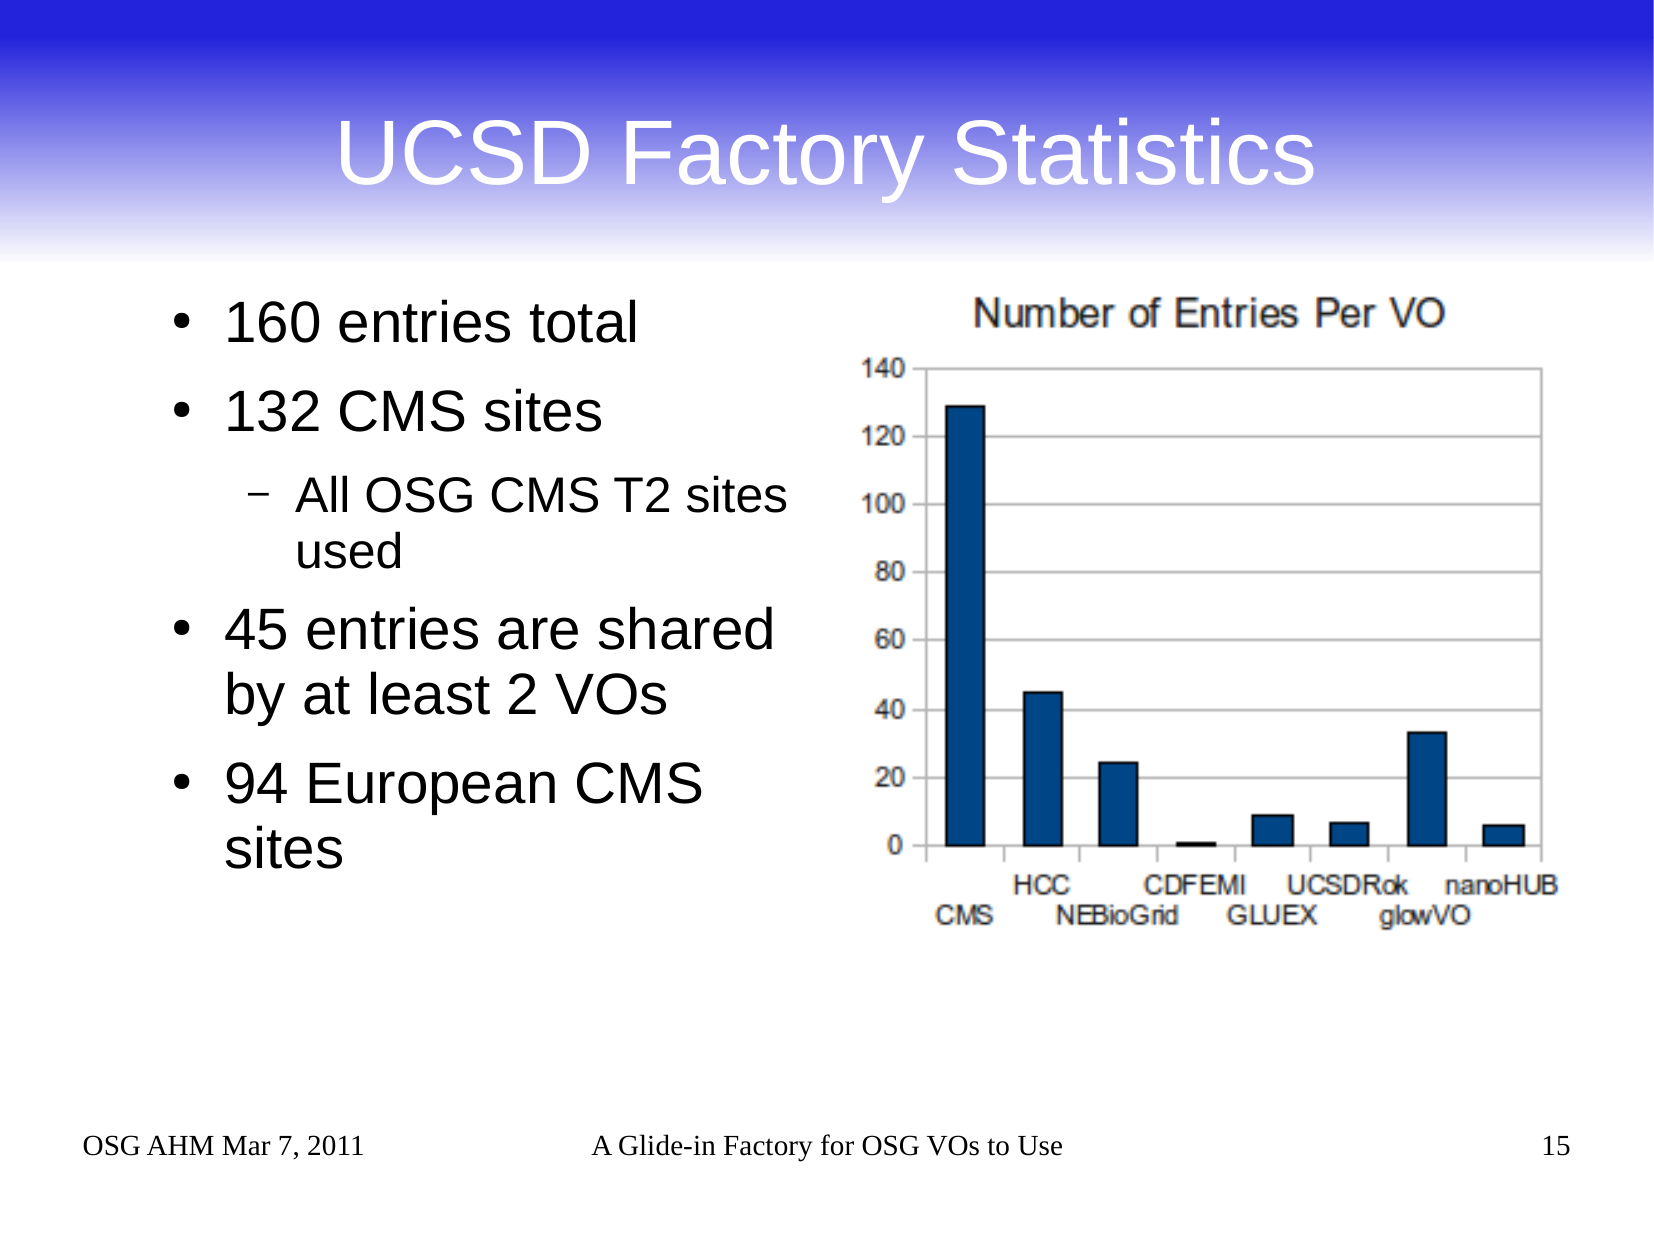

# UCSD Factory Statistics
160 entries total
132 CMS sites
All OSG CMS T2 sites used
45 entries are shared by at least 2 VOs
94 European CMS sites
OSG AHM Mar 7, 2011
A Glide-in Factory for OSG VOs to Use
15